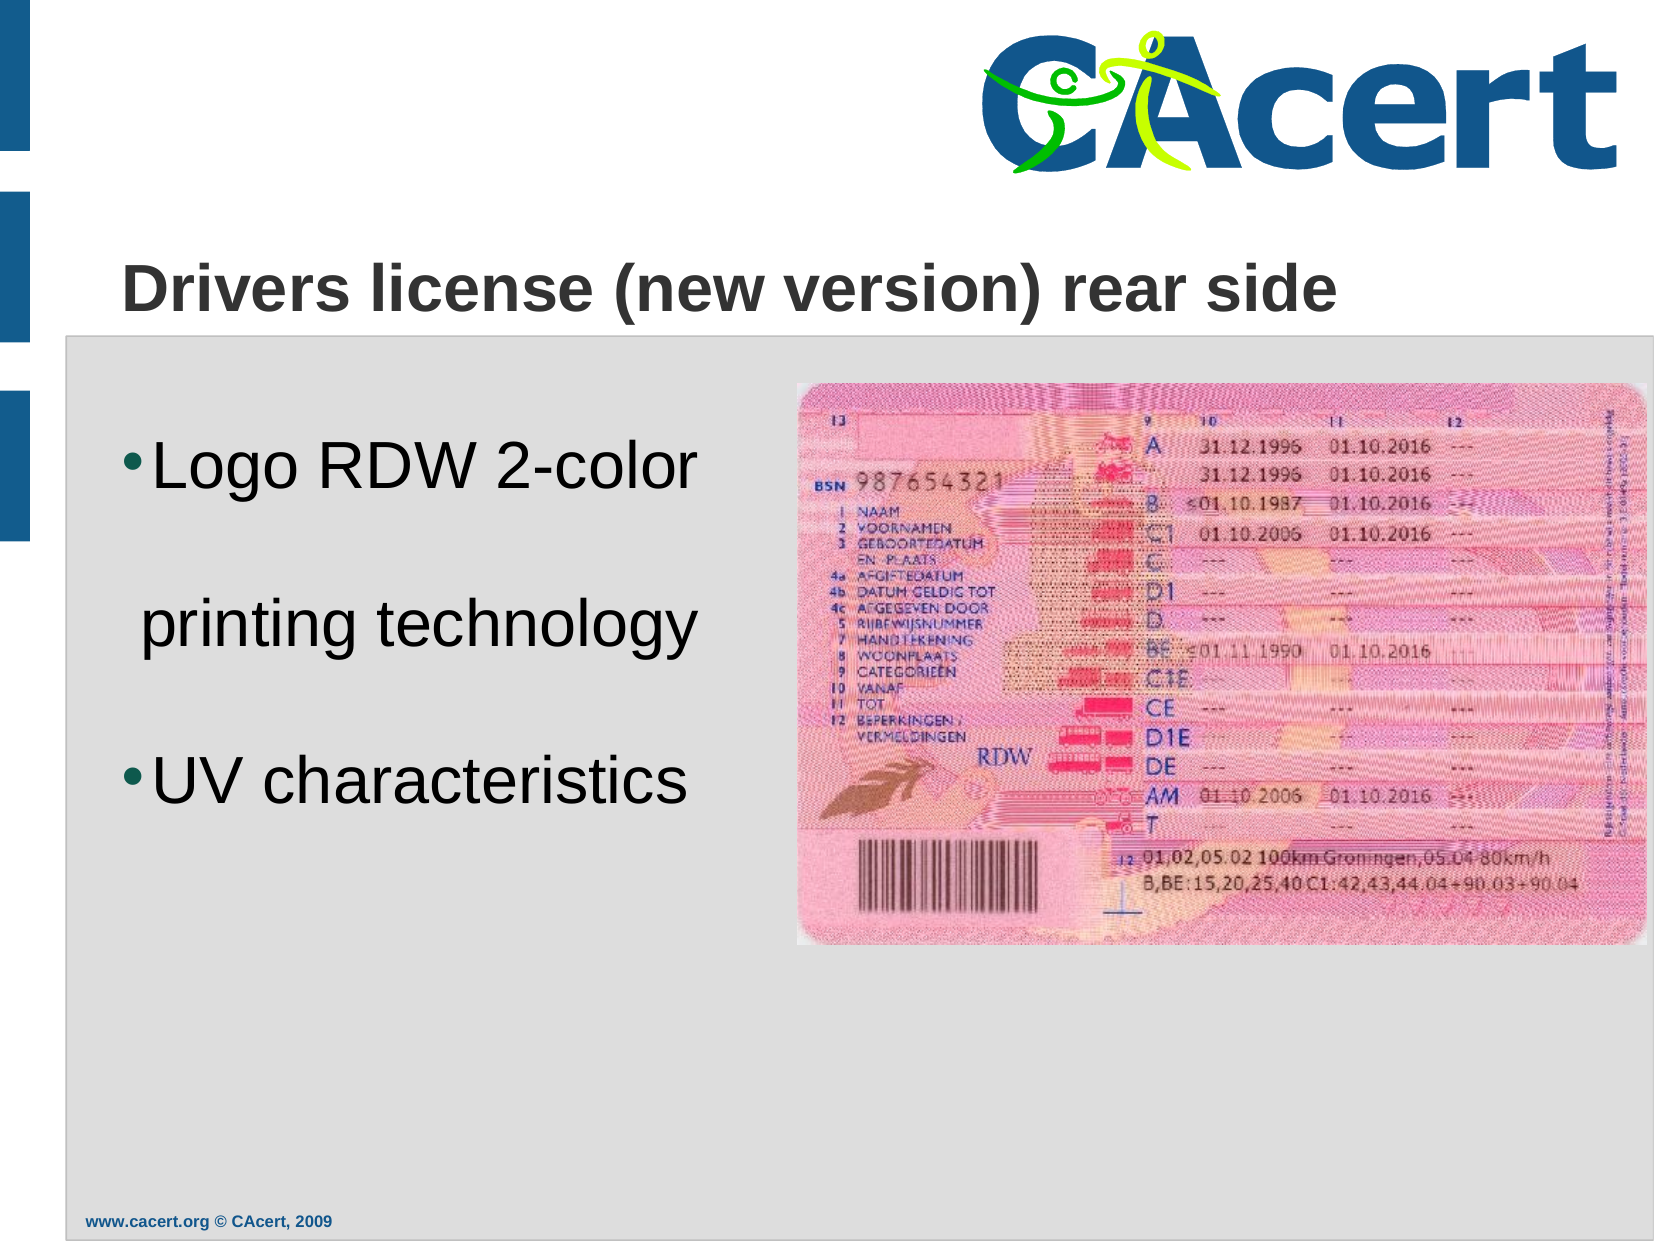

# Drivers license (new version) rear side
Logo RDW 2-color
 printing technology
UV characteristics